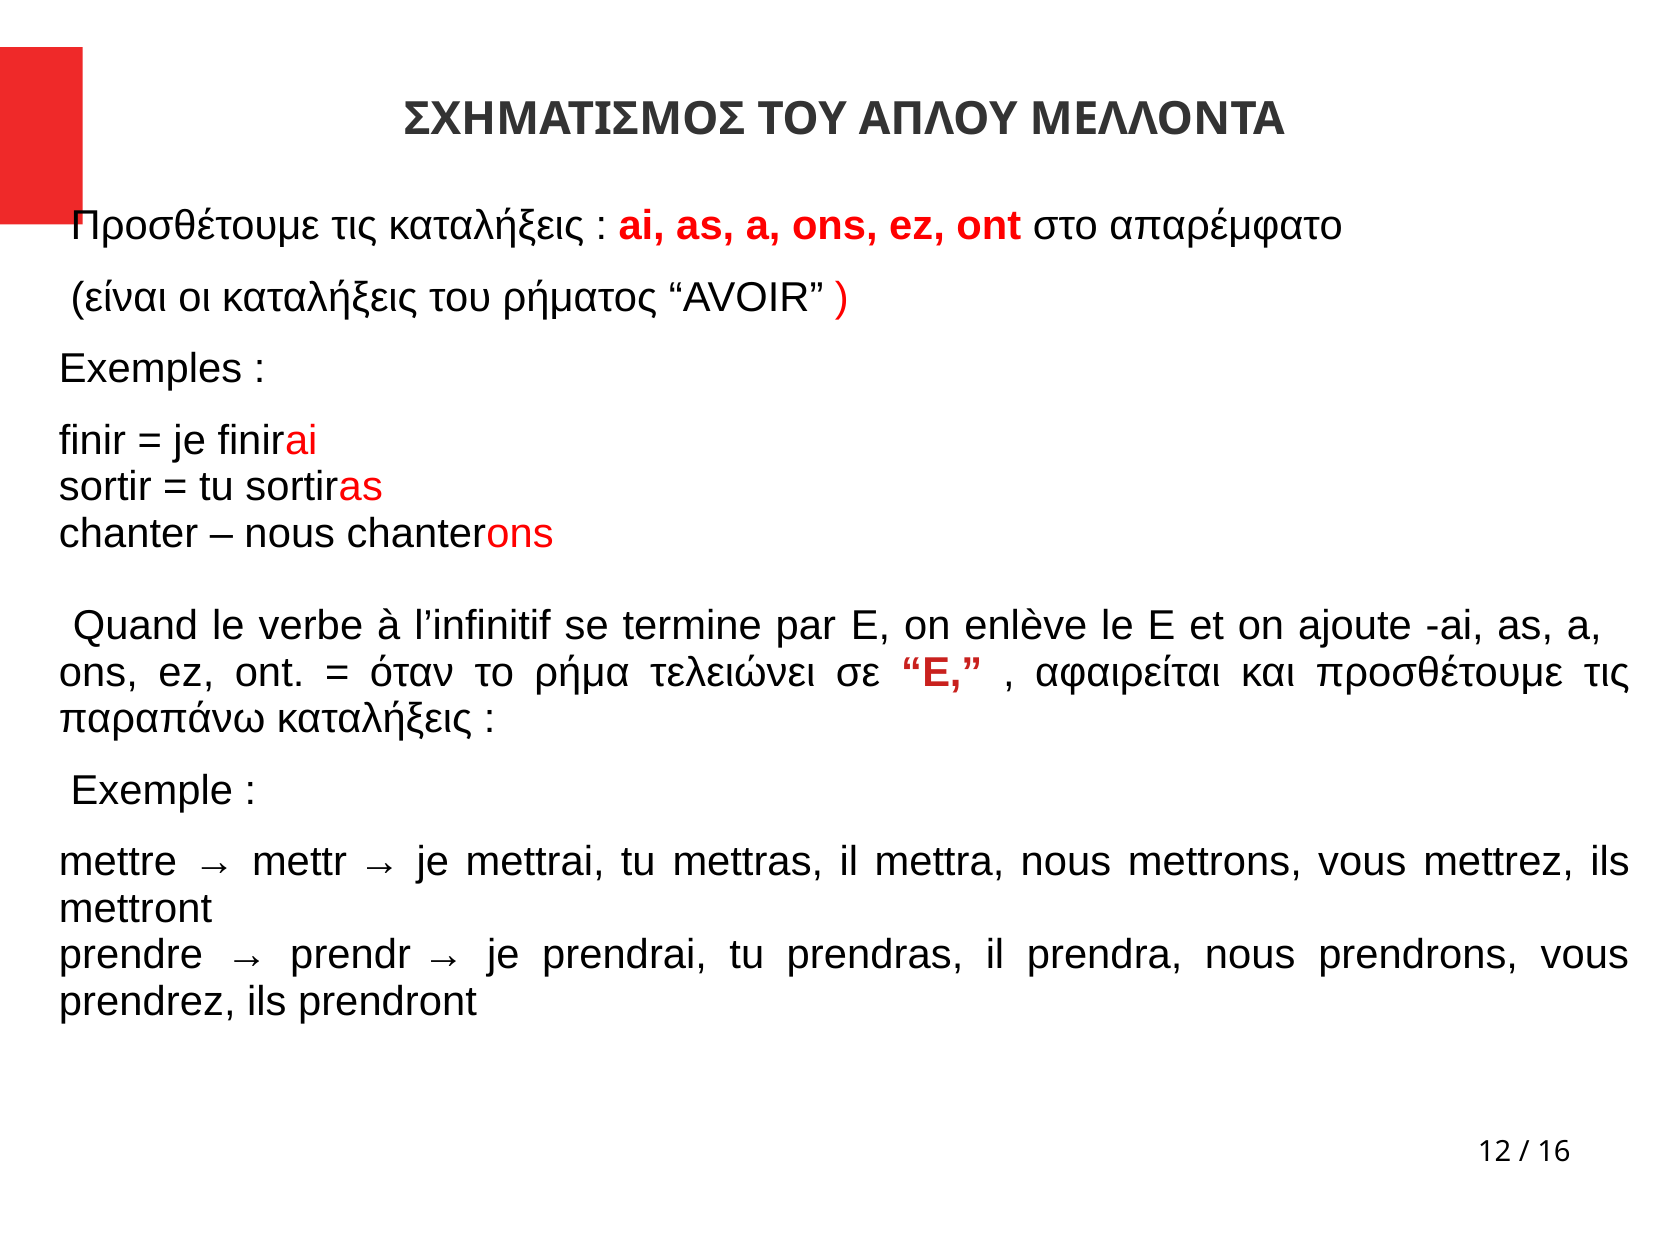

# ΣΧΗΜΑΤΙΣΜΟΣ ΤΟΥ ΑΠΛΟΥ ΜΕΛΛΟΝΤΑ
 Προσθέτουμε τις καταλήξεις : ai, as, a, ons, ez, ont στο απαρέμφατο
 (είναι οι καταλήξεις του ρήματος “AVOIR” )
Exemples :
finir = je finirai
sortir = tu sortiras
chanter – nous chanterons
 Quand le verbe à l’infinitif se termine par E, on enlève le E et on ajoute -ai, as, a, ons, ez, ont. = όταν το ρήμα τελειώνει σε “E,” , αφαιρείται και προσθέτουμε τις παραπάνω καταλήξεις :
 Exemple :
mettre → mettr → je mettrai, tu mettras, il mettra, nous mettrons, vous mettrez, ils mettront
prendre → prendr → je prendrai, tu prendras, il prendra, nous prendrons, vous prendrez, ils prendront
12